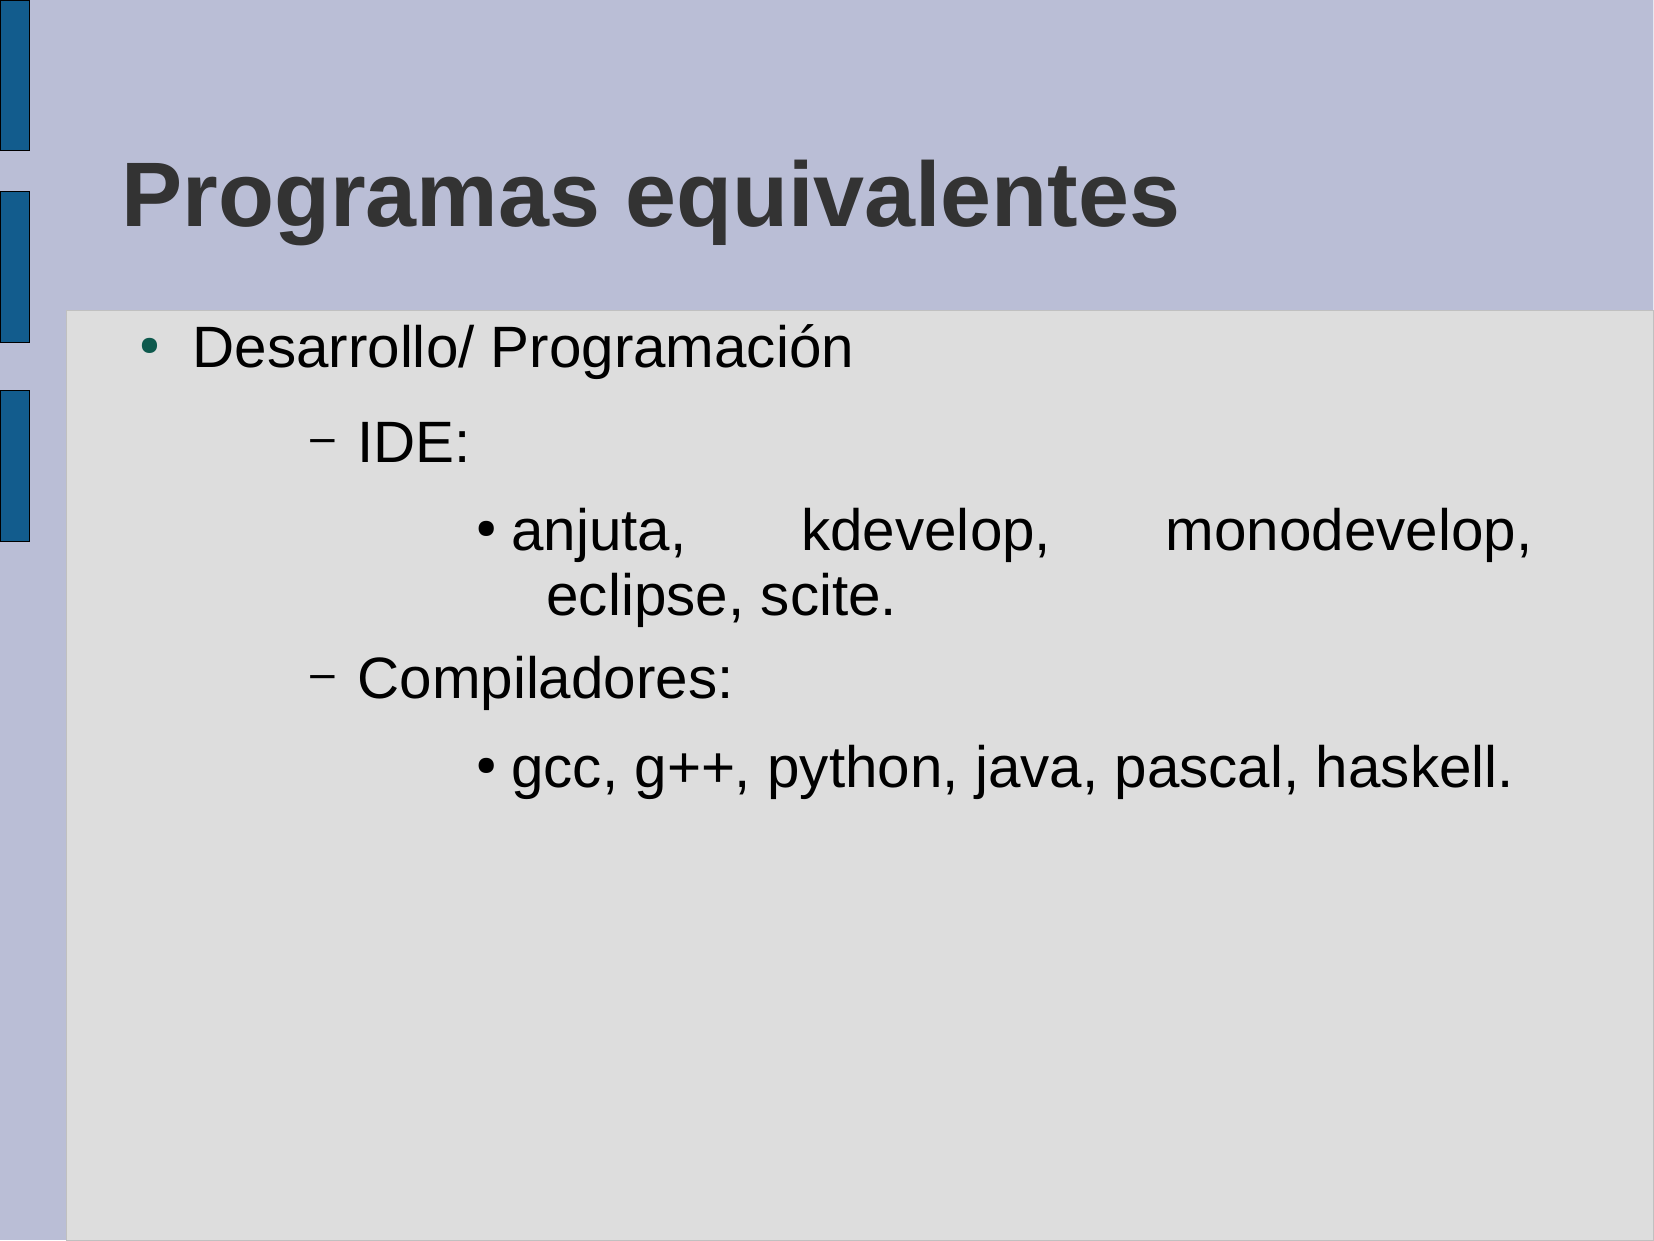

# Programas equivalentes
Desarrollo/ Programación
IDE:
anjuta, kdevelop, monodevelop, eclipse, scite.
Compiladores:
gcc, g++, python, java, pascal, haskell.